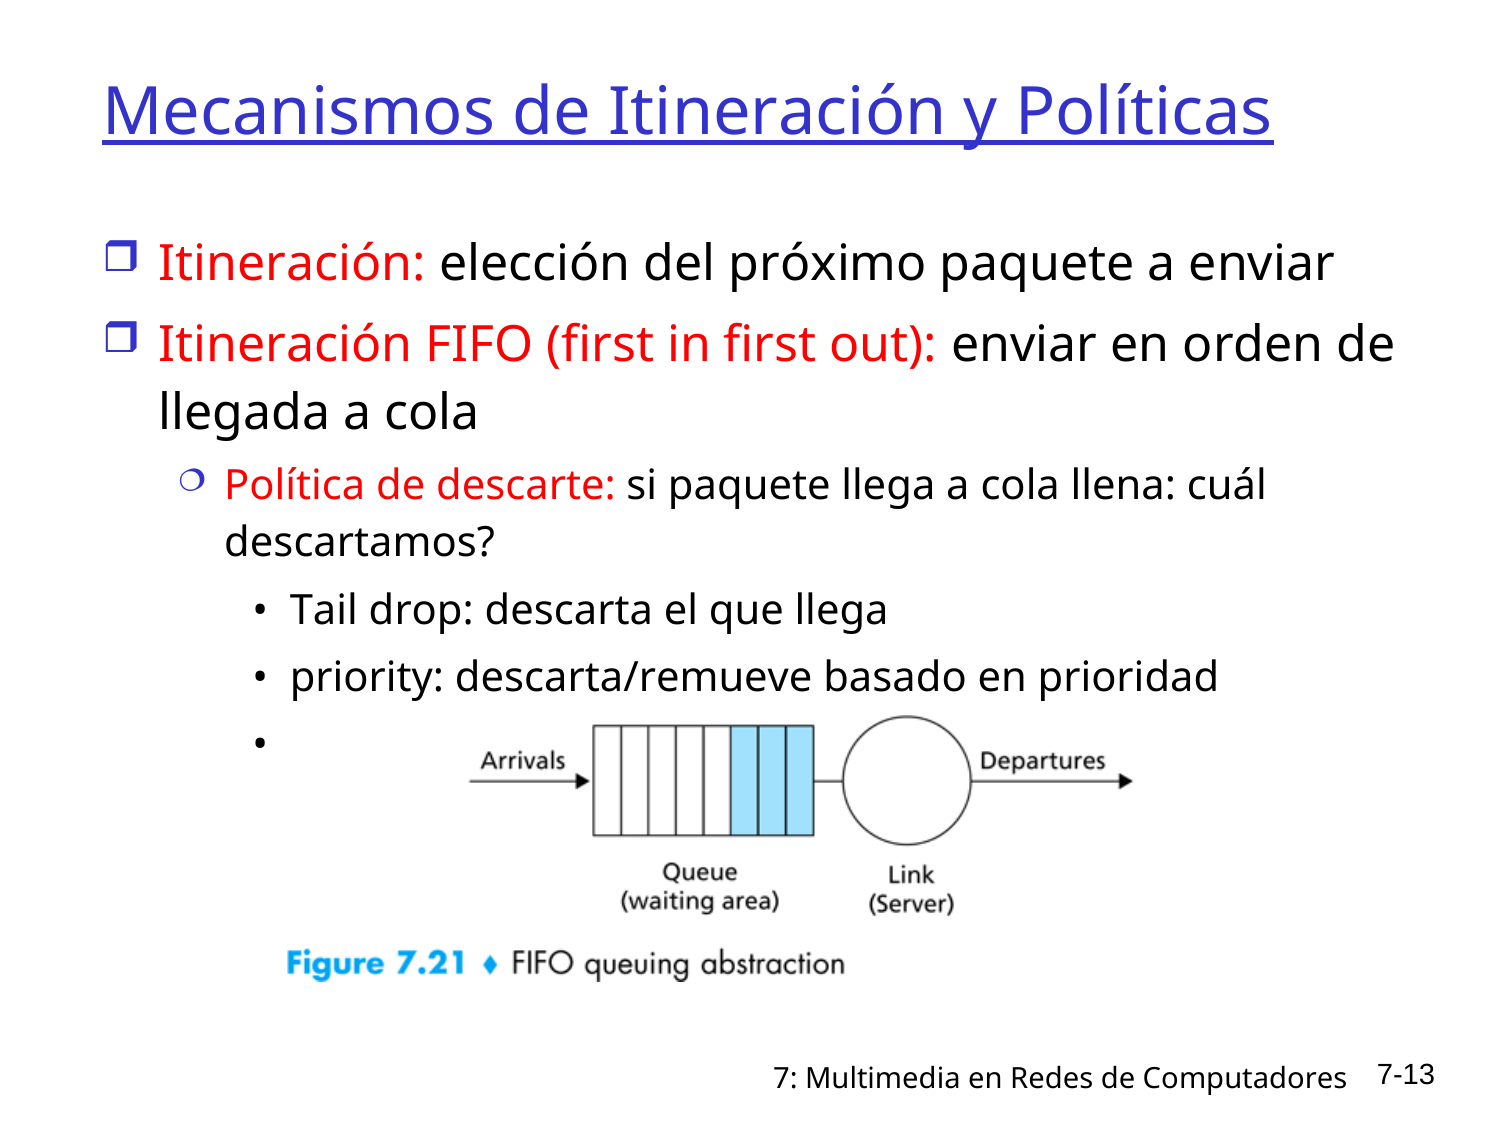

# Mecanismos de Itineración y Políticas
Itineración: elección del próximo paquete a enviar
Itineración FIFO (first in first out): enviar en orden de llegada a cola
Política de descarte: si paquete llega a cola llena: cuál descartamos?
Tail drop: descarta el que llega
priority: descarta/remueve basado en prioridad
random: descarta/remueve aleatoriamente
13